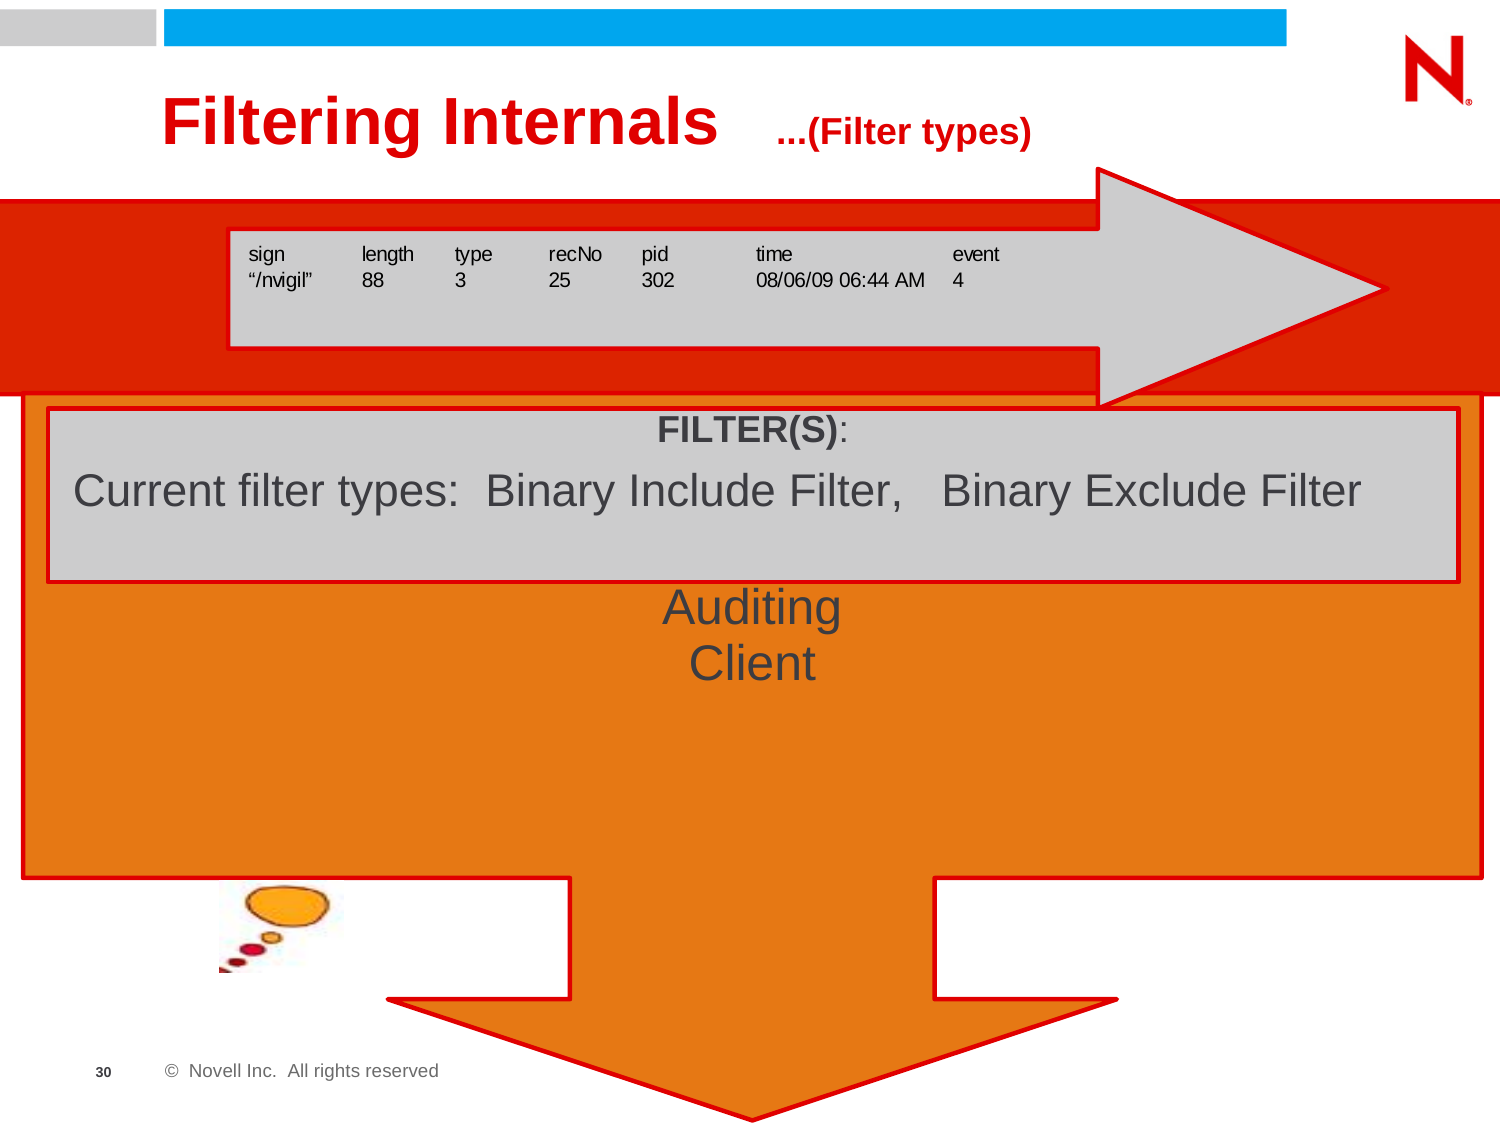

# Filtering Internals ...(Filter types)
Auditing
Client
FILTER(S):
Current filter types: Binary Include Filter, Binary Exclude Filter